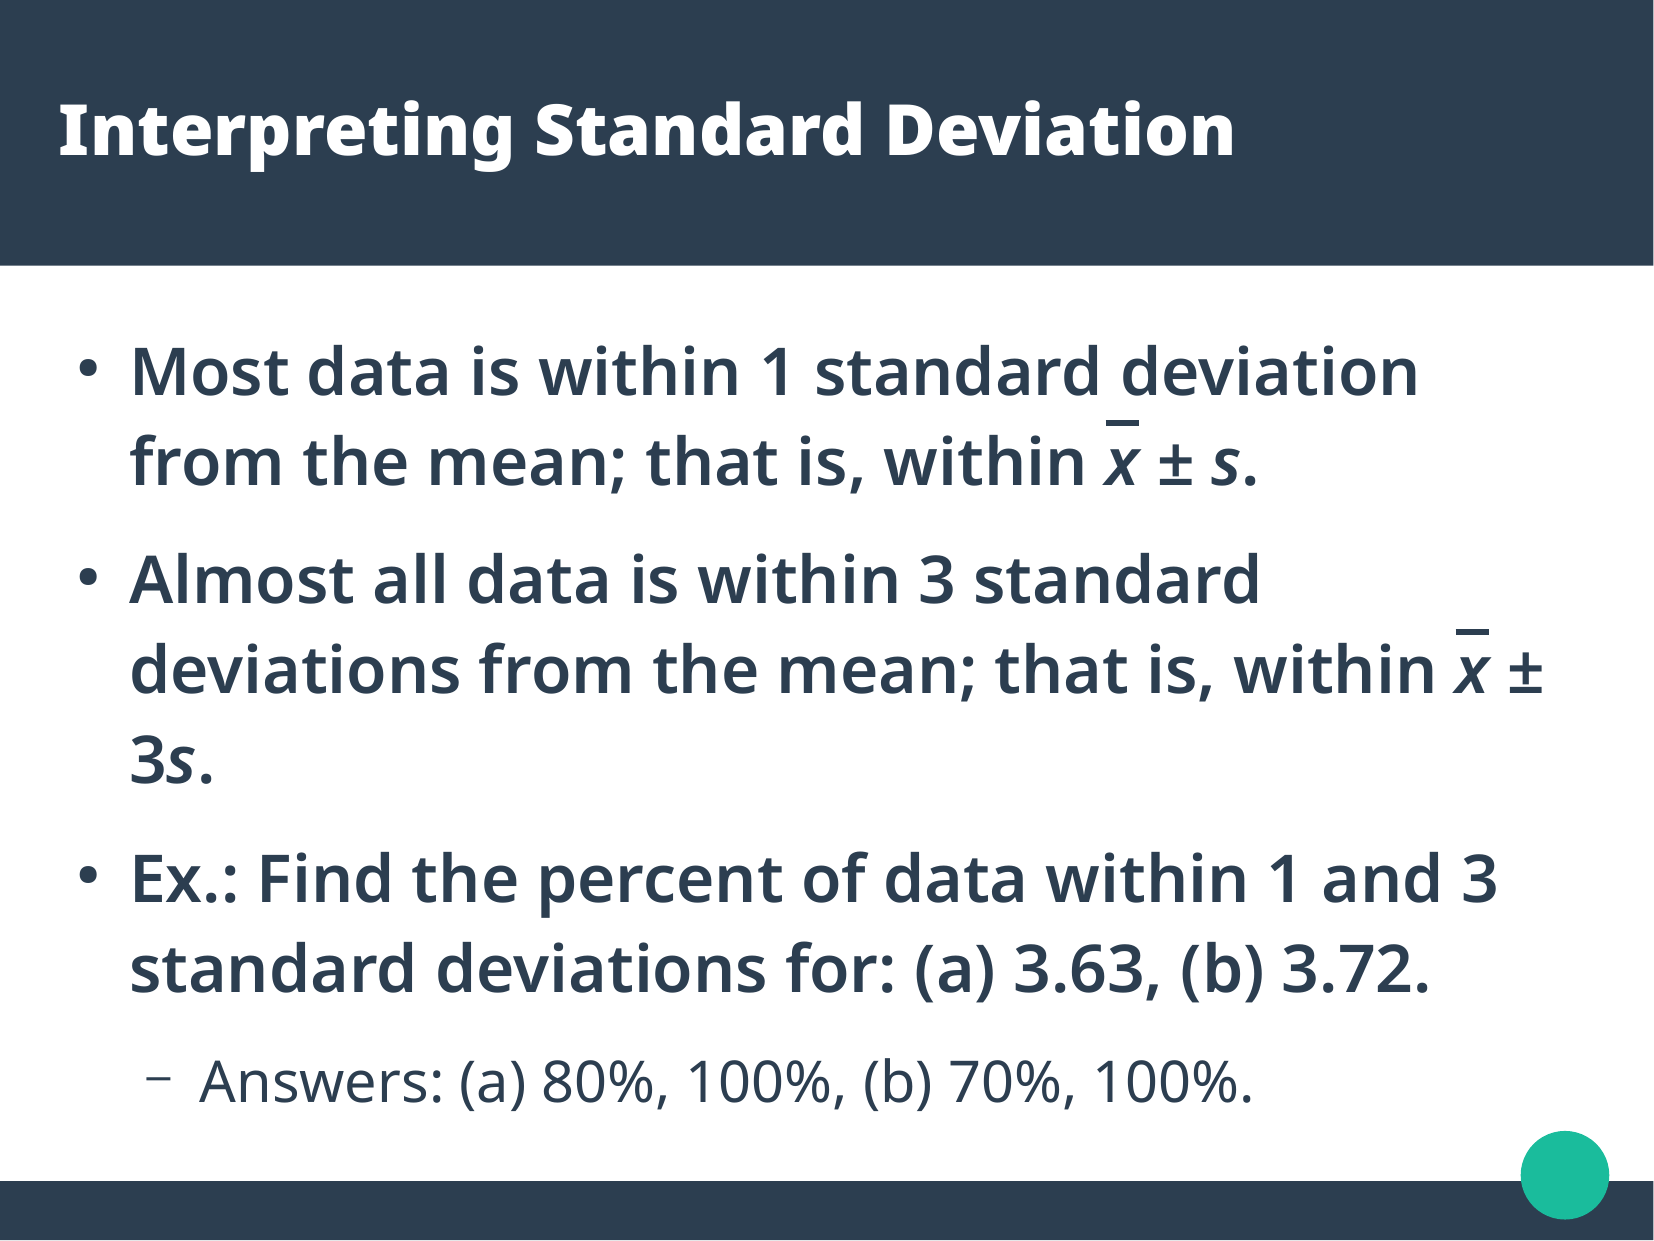

# Interpreting Standard Deviation
Most data is within 1 standard deviation from the mean; that is, within x ± s.
Almost all data is within 3 standard deviations from the mean; that is, within x ± 3s.
Ex.: Find the percent of data within 1 and 3 standard deviations for: (a) 3.63, (b) 3.72.
Answers: (a) 80%, 100%, (b) 70%, 100%.